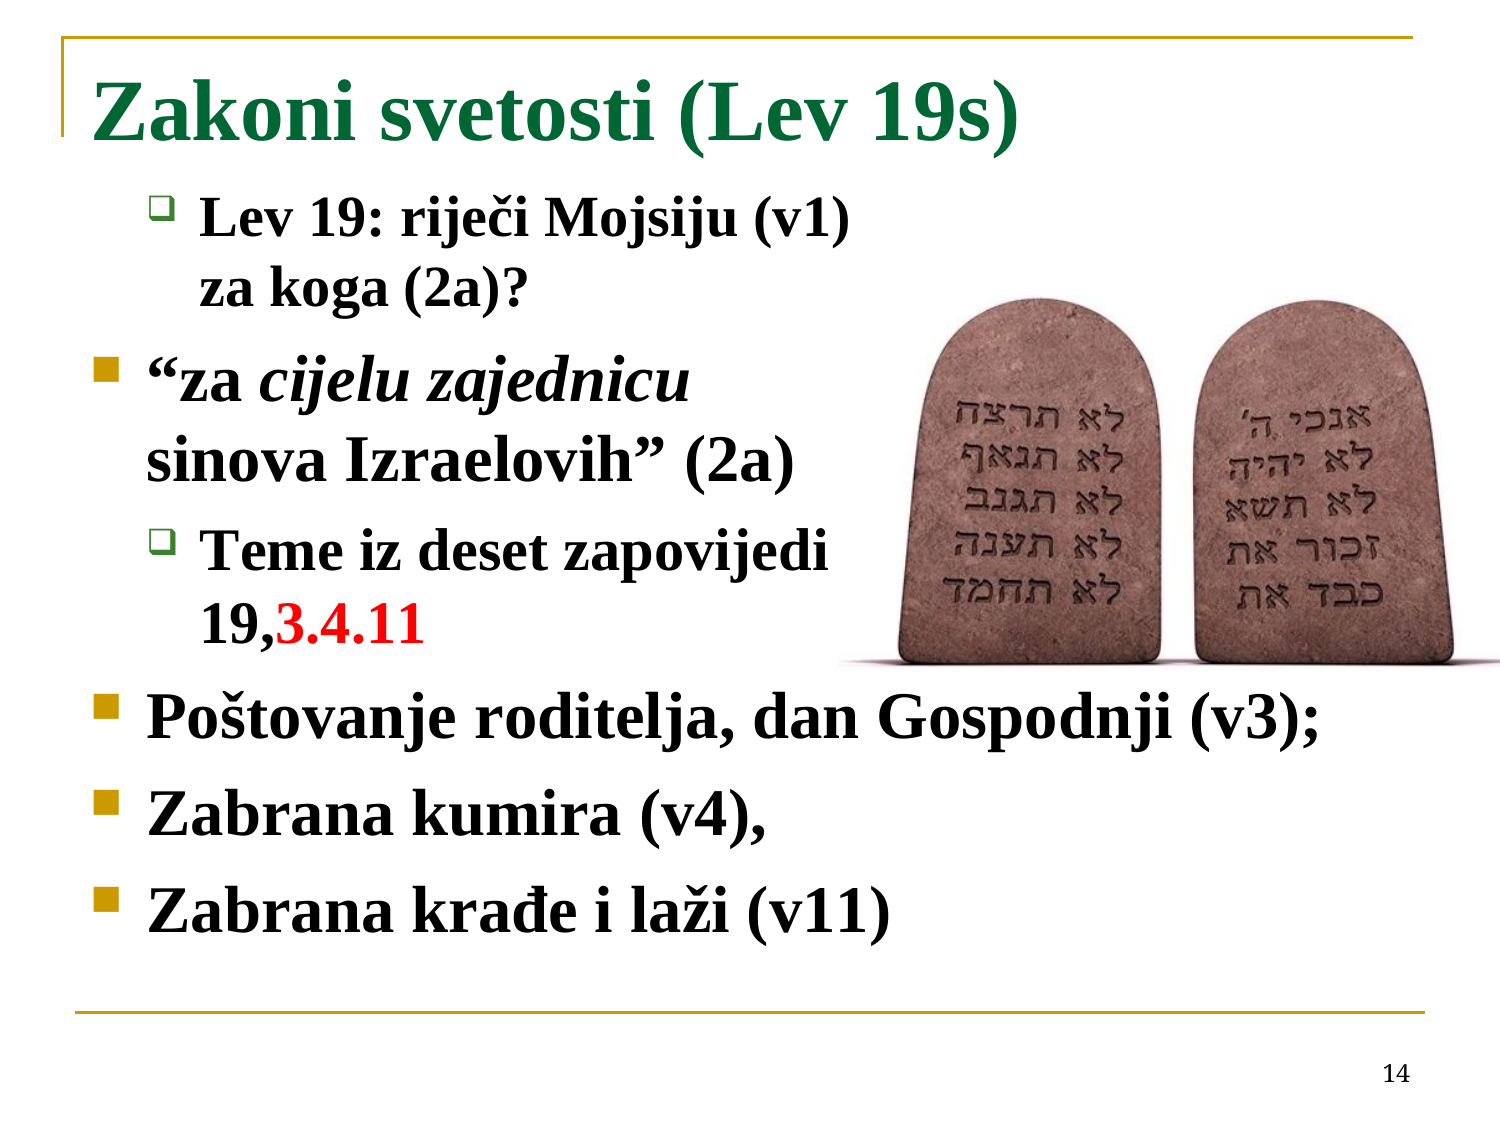

# Zakoni svetosti (Lev 19s)
Lev 19: riječi Mojsiju (v1)
za koga (2a)?
“za cijelu zajednicu
sinova Izraelovih” (2a)
Teme iz deset zapovijedi
19,3.4.11
Poštovanje roditelja, dan Gospodnji (v3);
Zabrana kumira (v4),
Zabrana krađe i laži (v11)